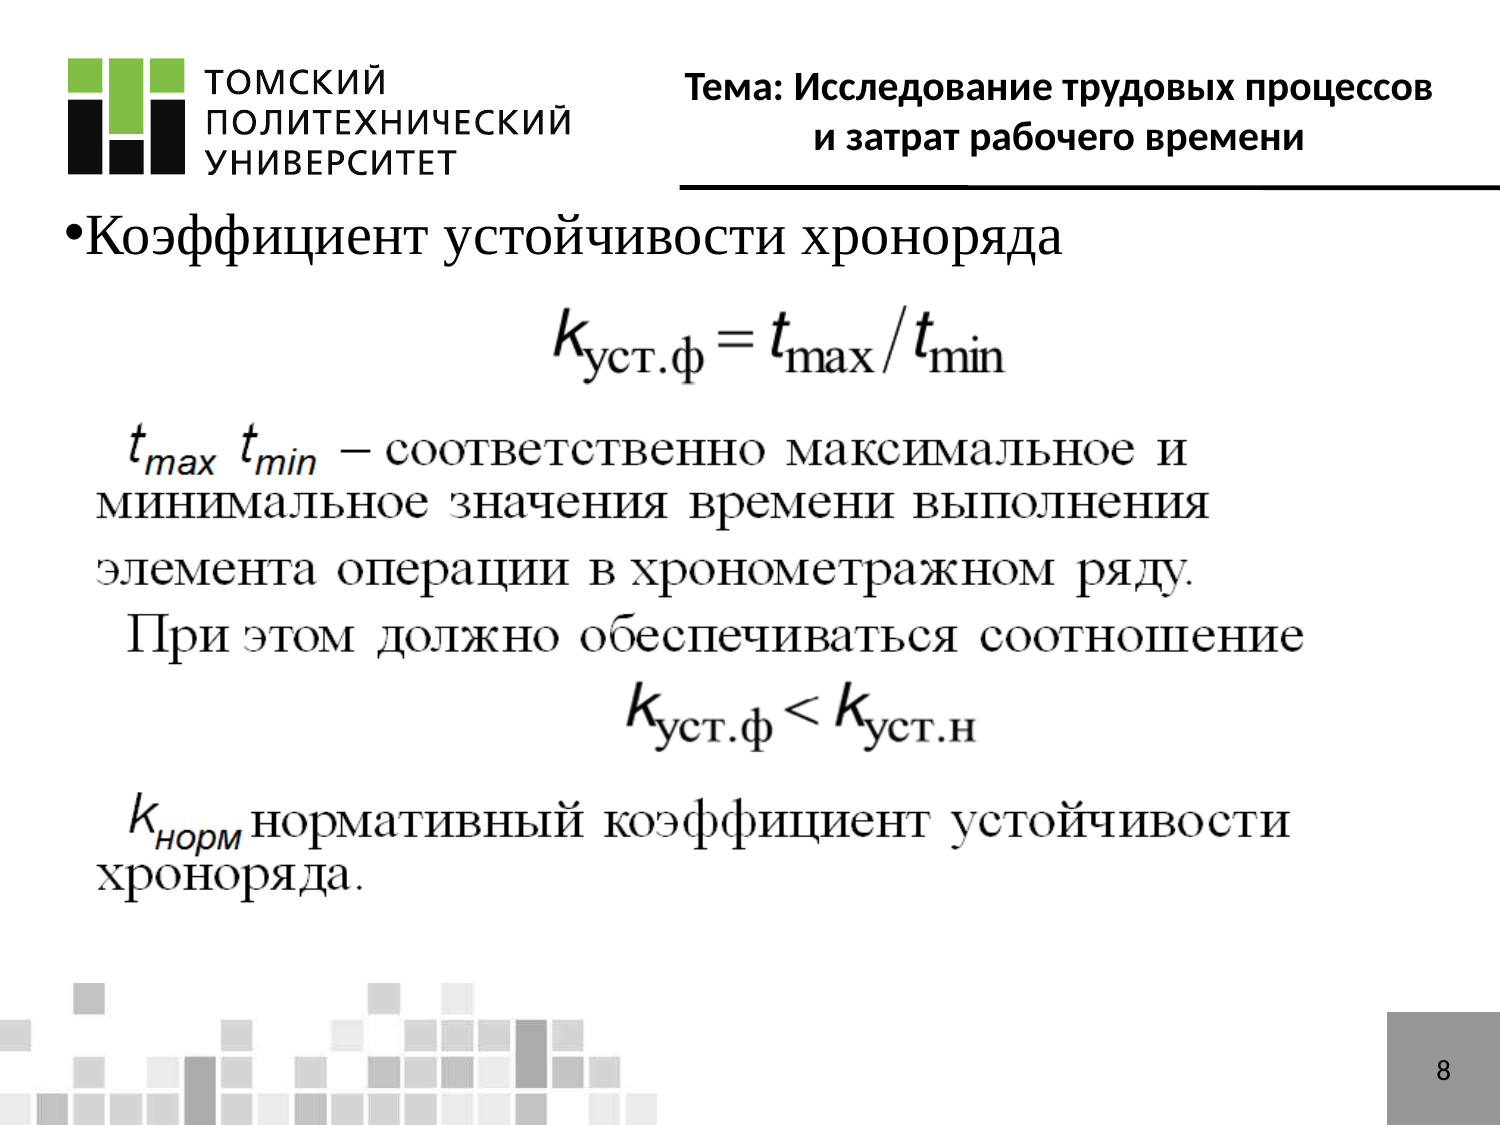

# Тема: Исследование трудовых процессов и затрат рабочего времени
Коэффициент устойчивости хроноряда
8